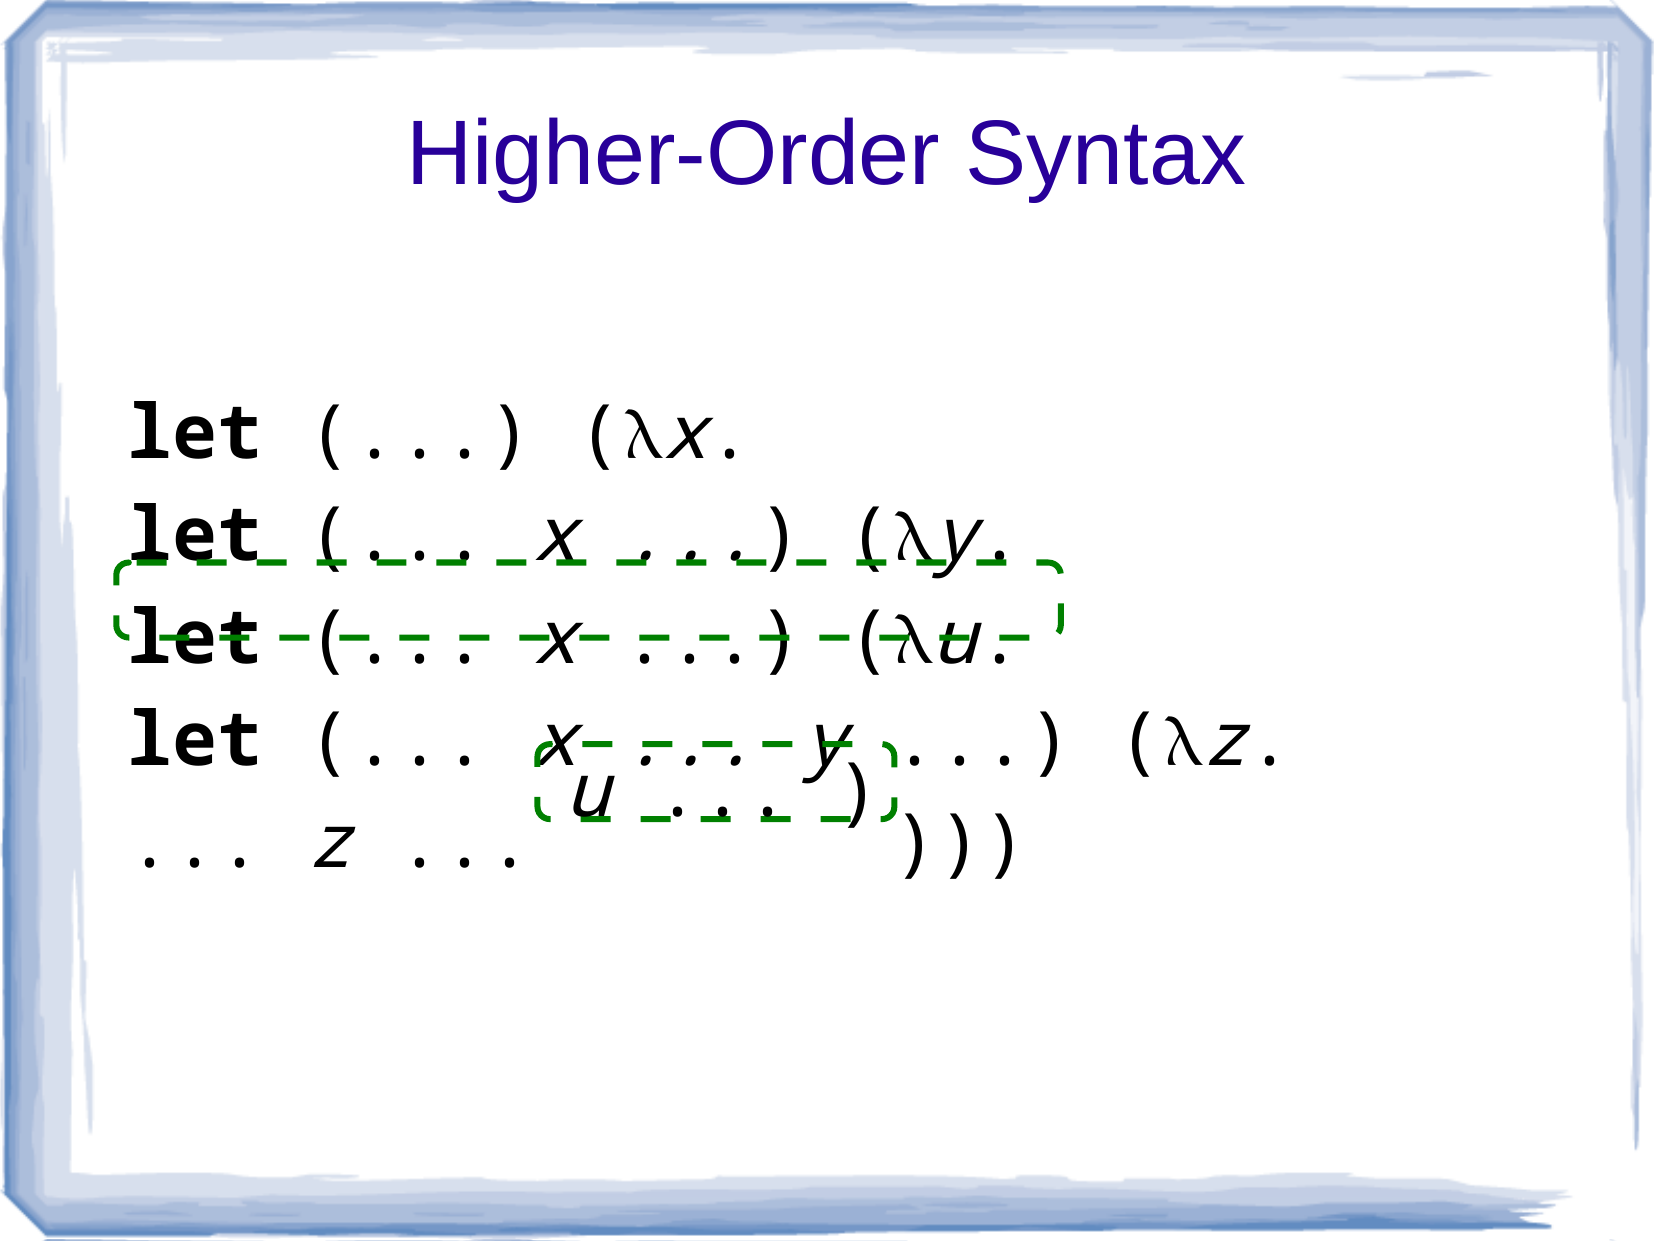

# Higher-Order Syntax
let (...) (x.
let (... x ...) (y.
let (... x ...) (u.
let (... x ... y ...) (z.
... z ... )))
u ... )